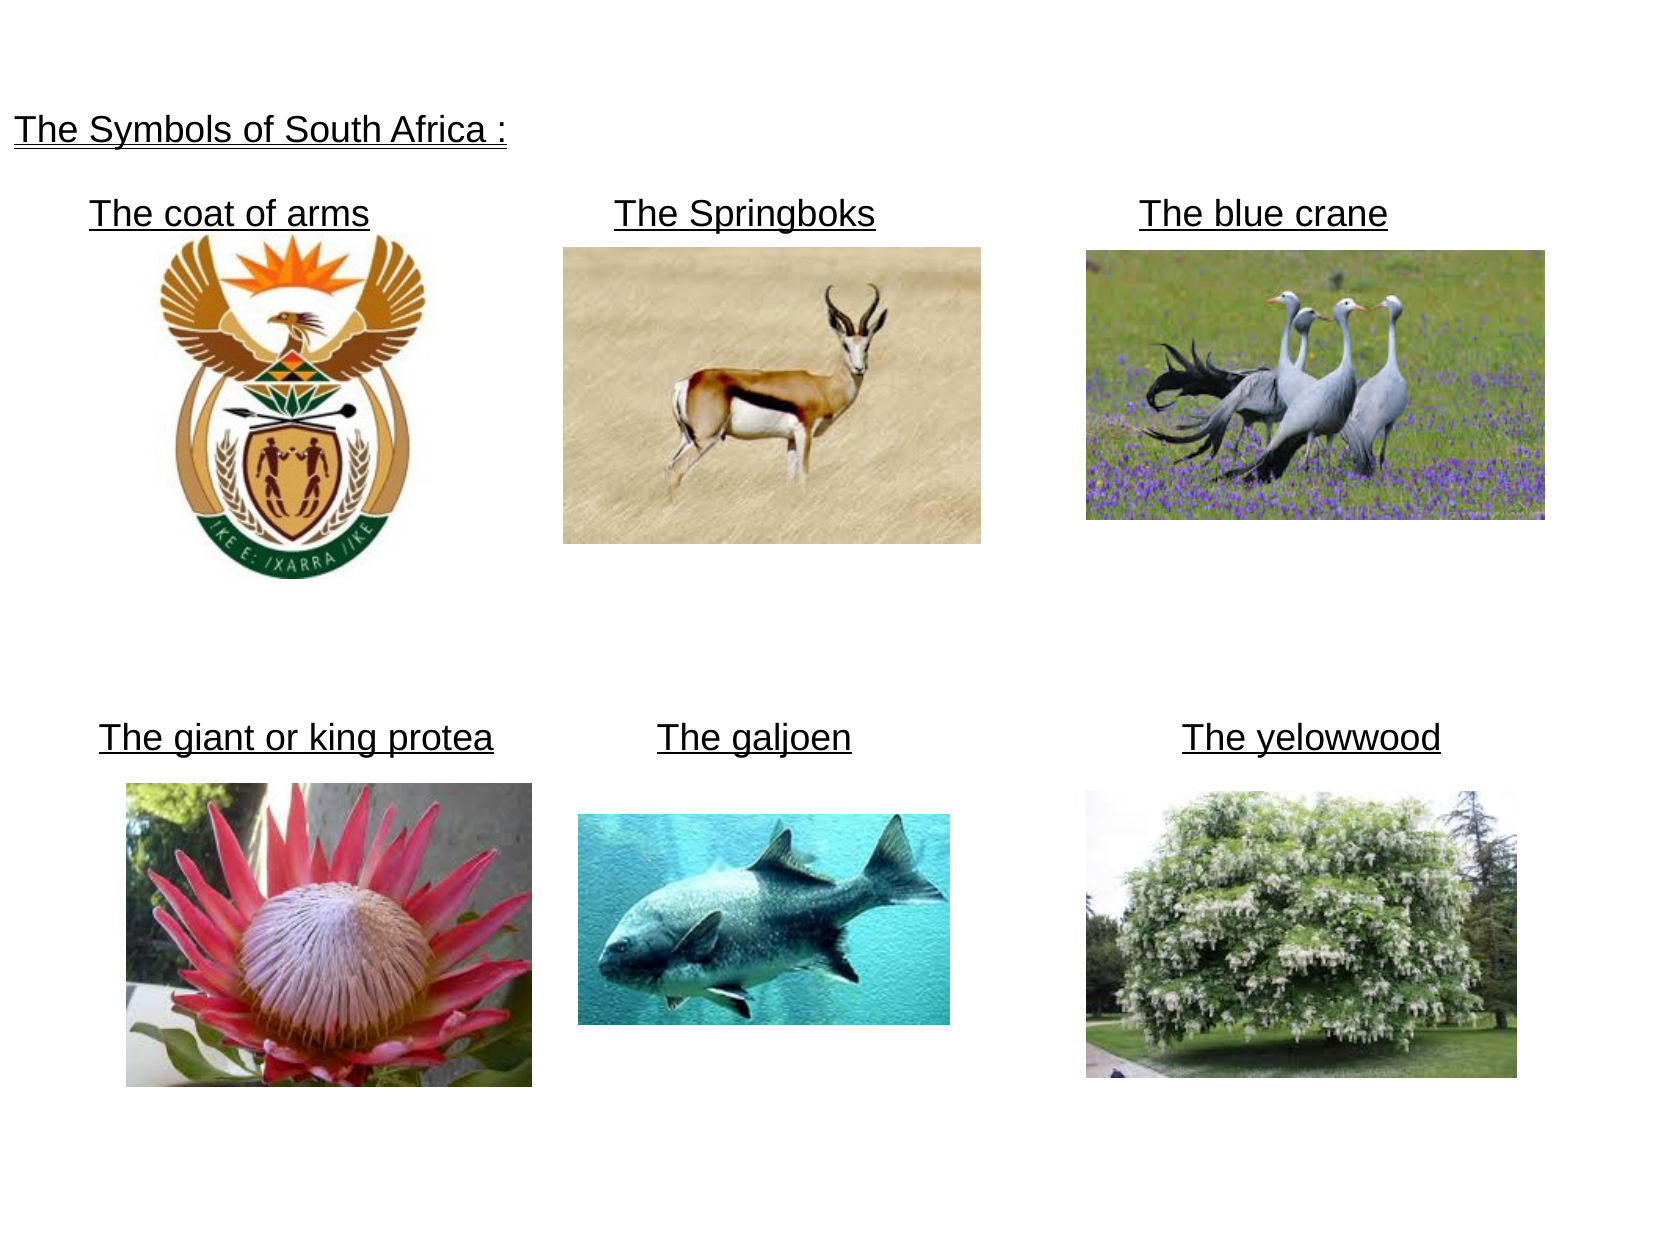

The Symbols of South Africa :
	The coat of arms				The Springboks				The blue crane
 The giant or king protea			The galjoen					The yelowwood